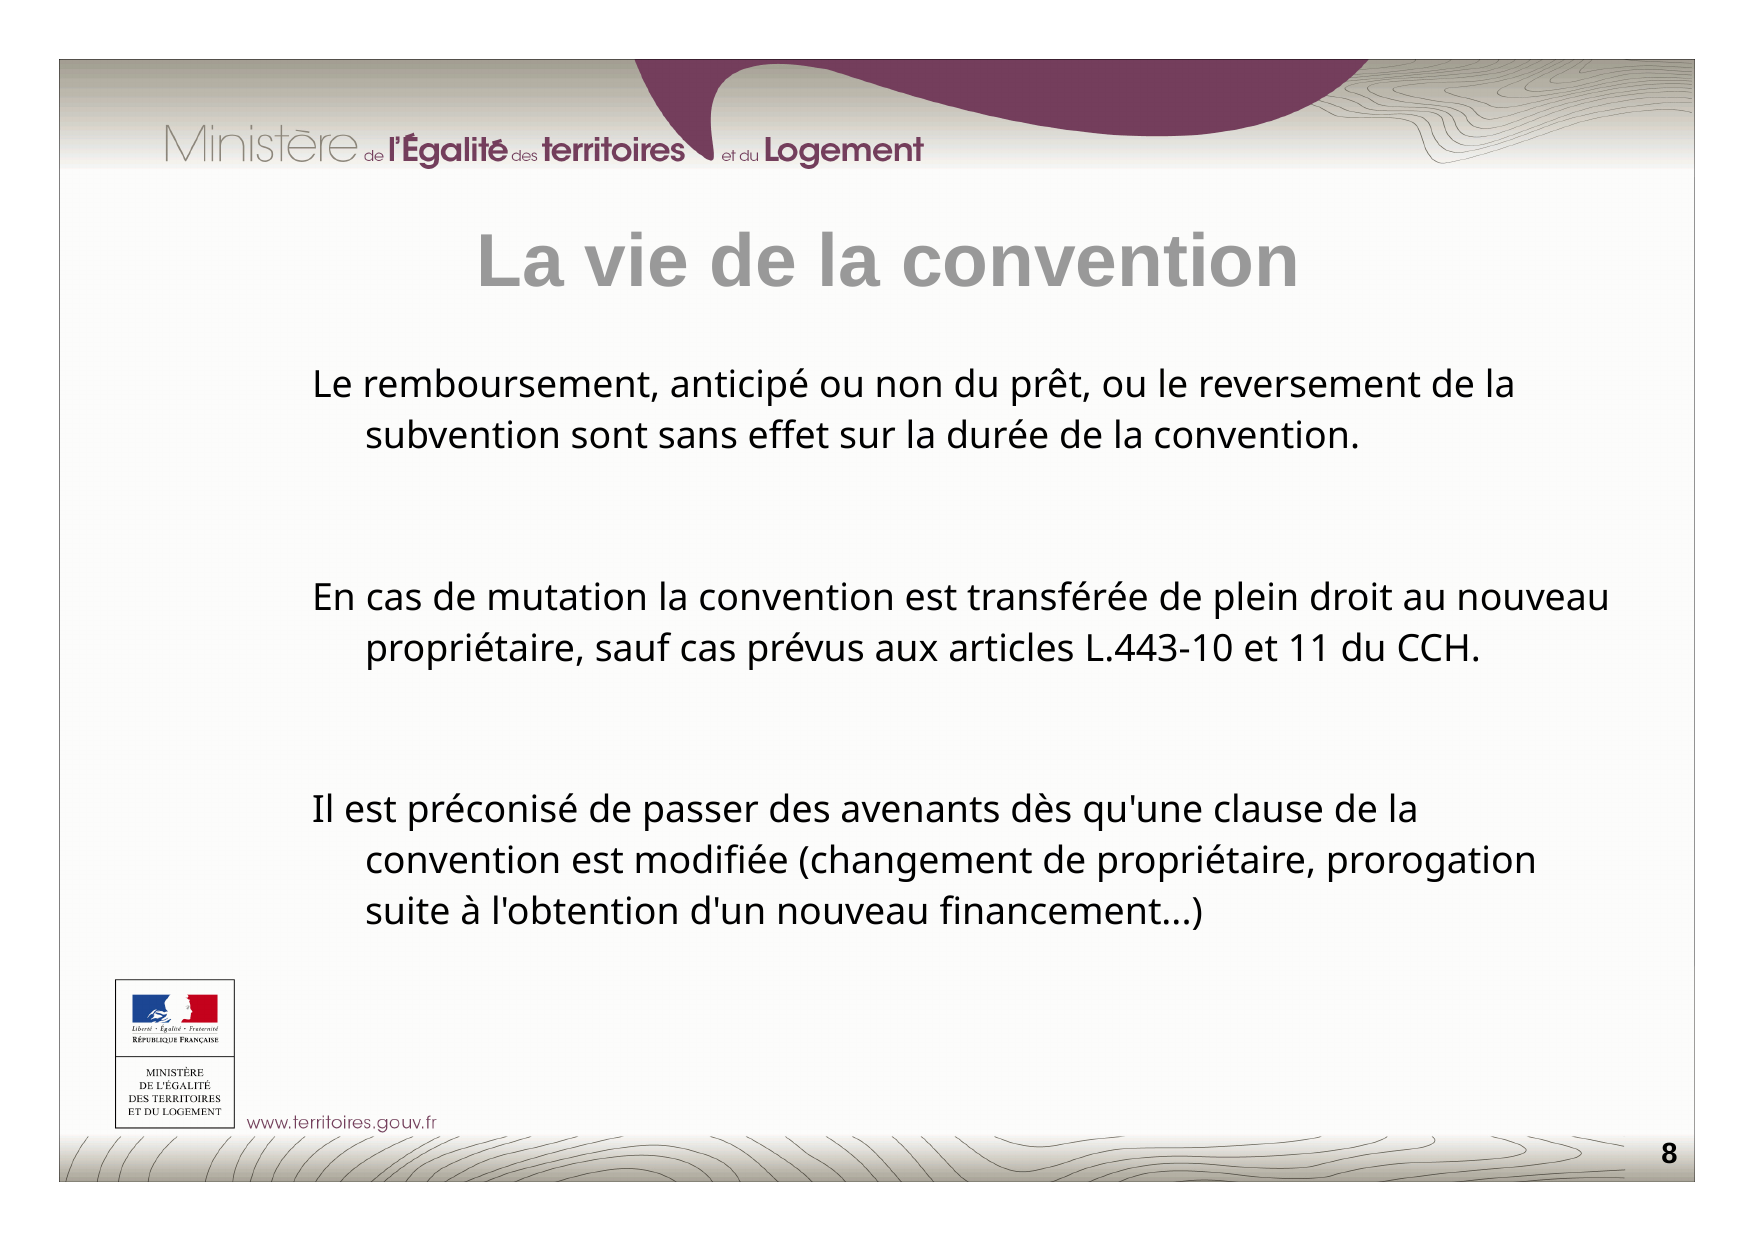

# La vie de la convention
Le remboursement, anticipé ou non du prêt, ou le reversement de la subvention sont sans effet sur la durée de la convention.
En cas de mutation la convention est transférée de plein droit au nouveau propriétaire, sauf cas prévus aux articles L.443-10 et 11 du CCH.
Il est préconisé de passer des avenants dès qu'une clause de la convention est modifiée (changement de propriétaire, prorogation suite à l'obtention d'un nouveau financement...)